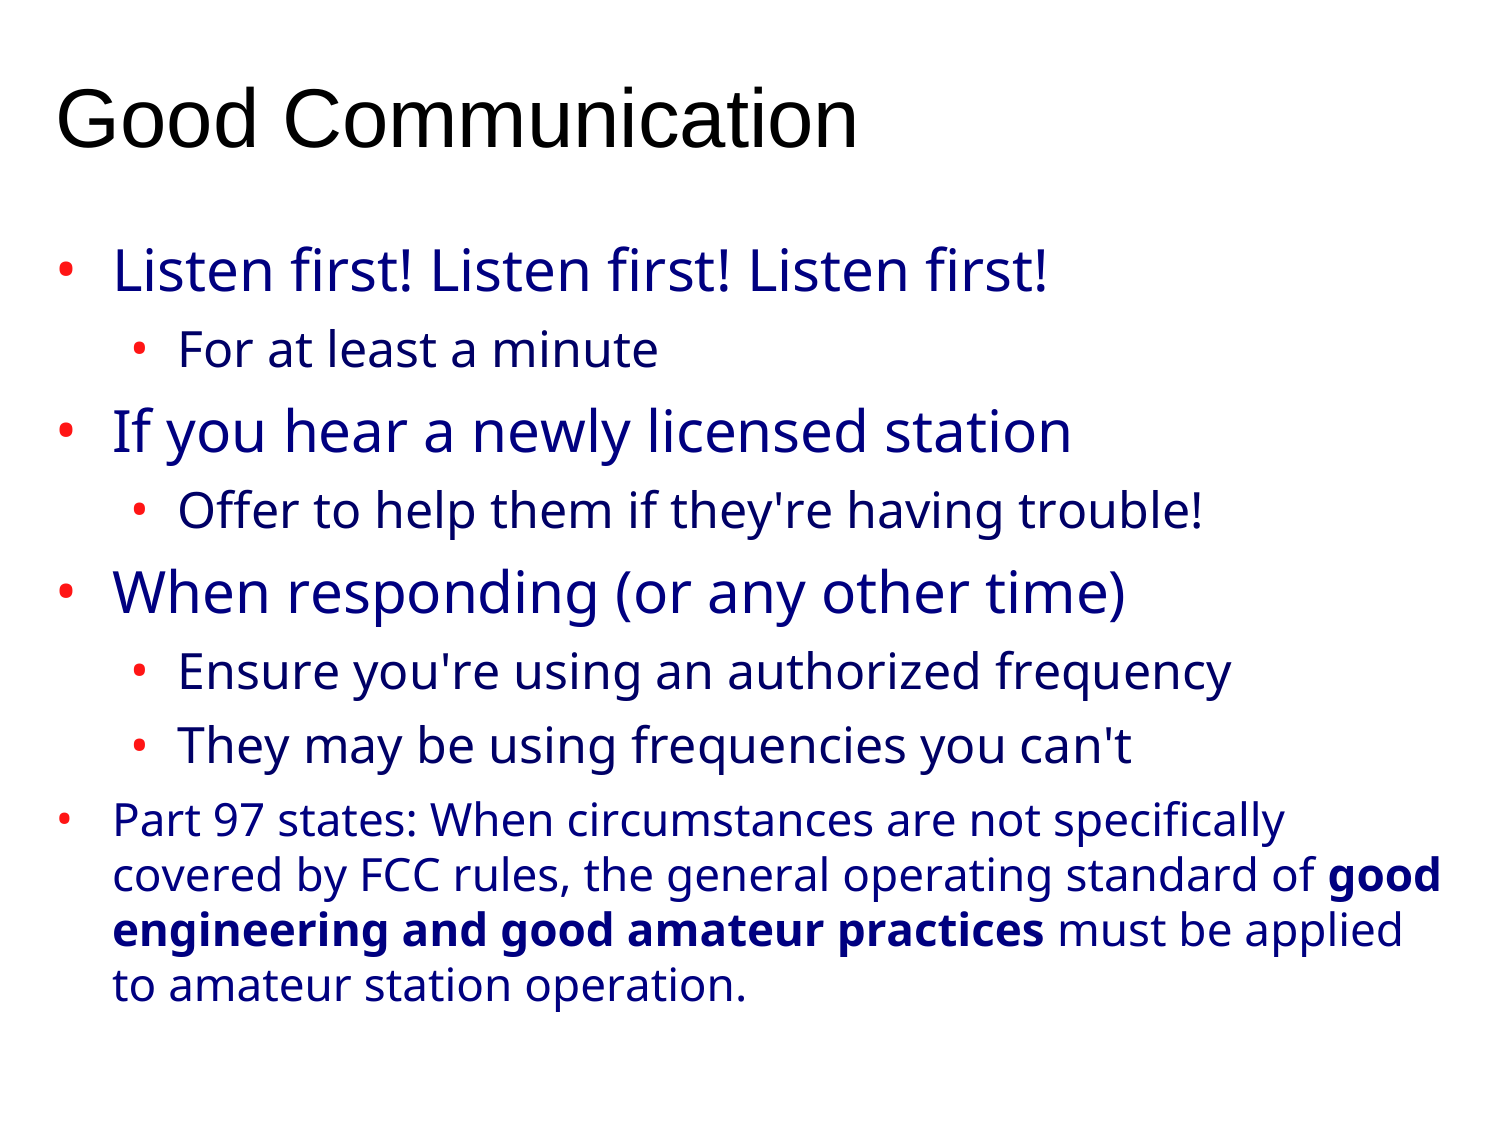

# Good Communication
Listen first! Listen first! Listen first!
For at least a minute
If you hear a newly licensed station
Offer to help them if they're having trouble!
When responding (or any other time)
Ensure you're using an authorized frequency
They may be using frequencies you can't
Part 97 states: When circumstances are not specifically covered by FCC rules, the general operating standard of good engineering and good amateur practices must be applied to amateur station operation.